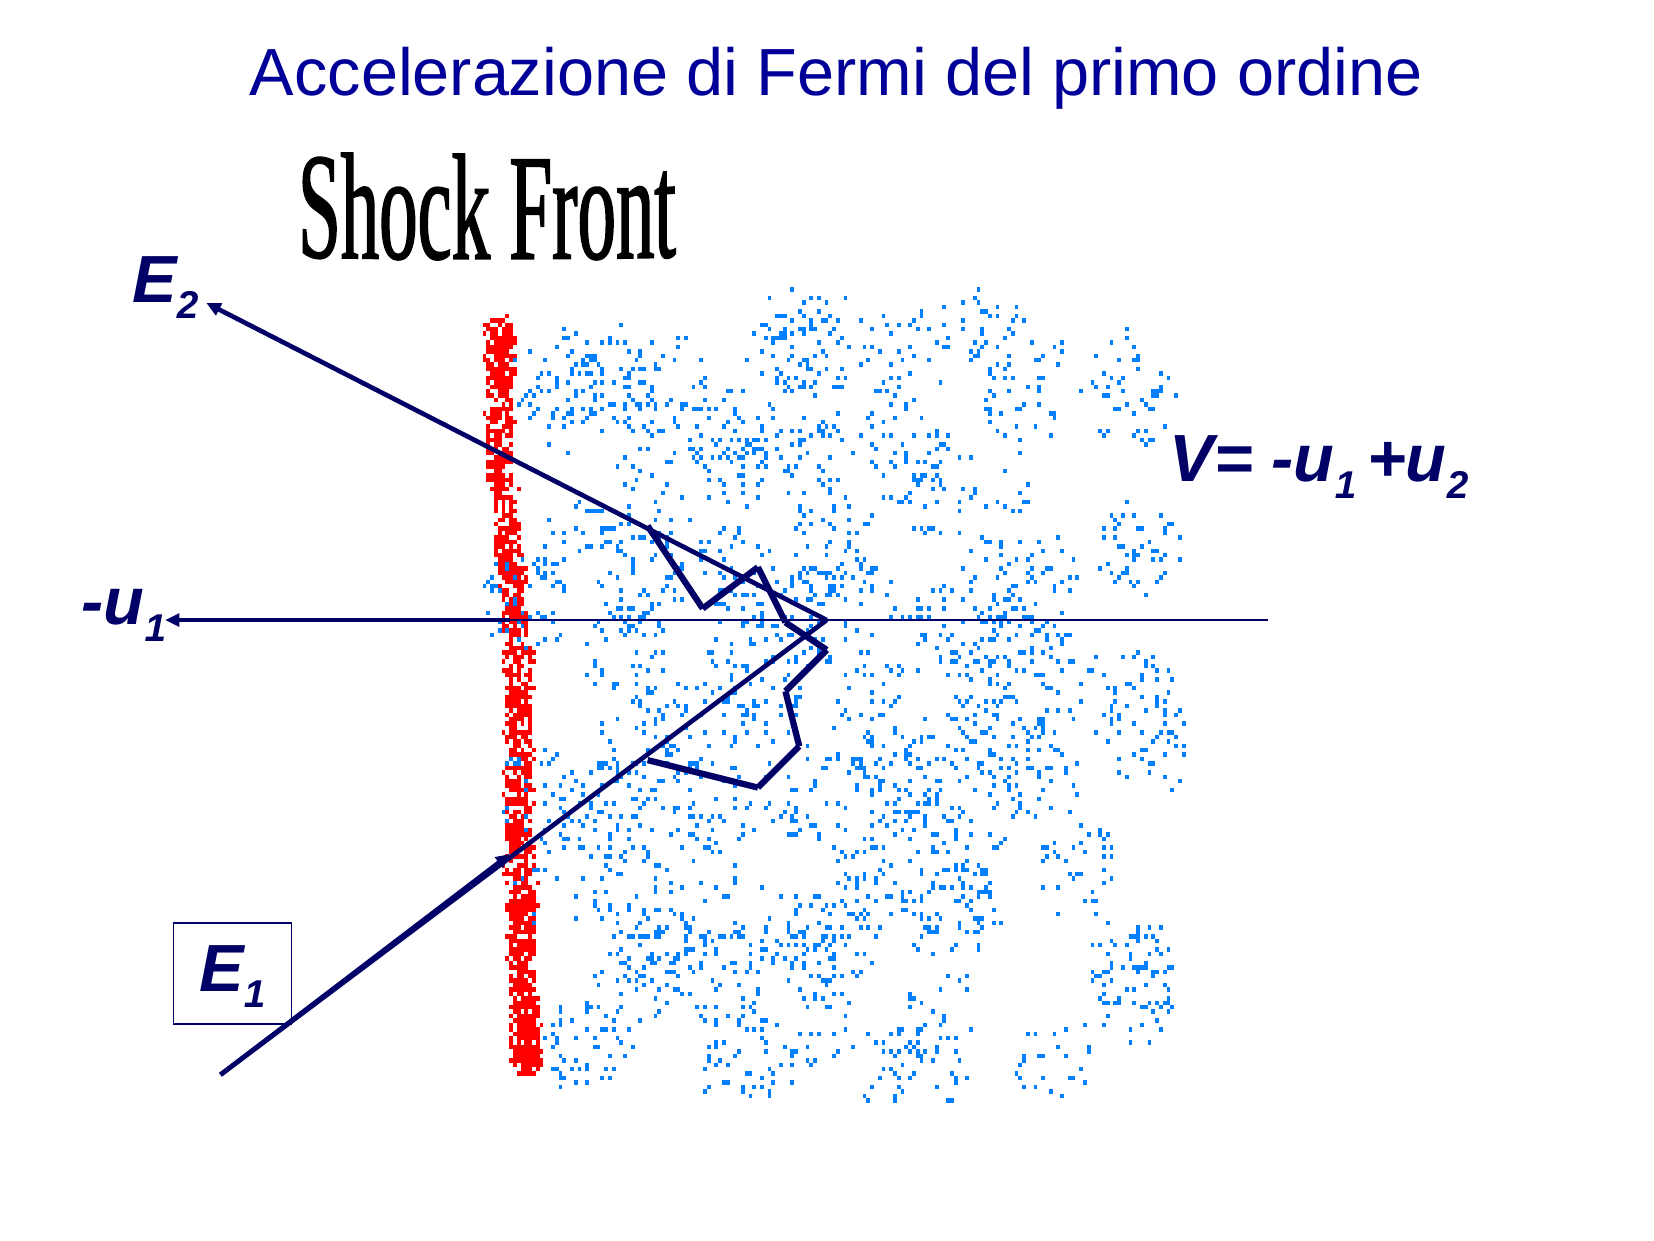

Accelerazione di Fermi del primo ordine
Shock Front
E2
V= -u1 +u2
-u1
E1